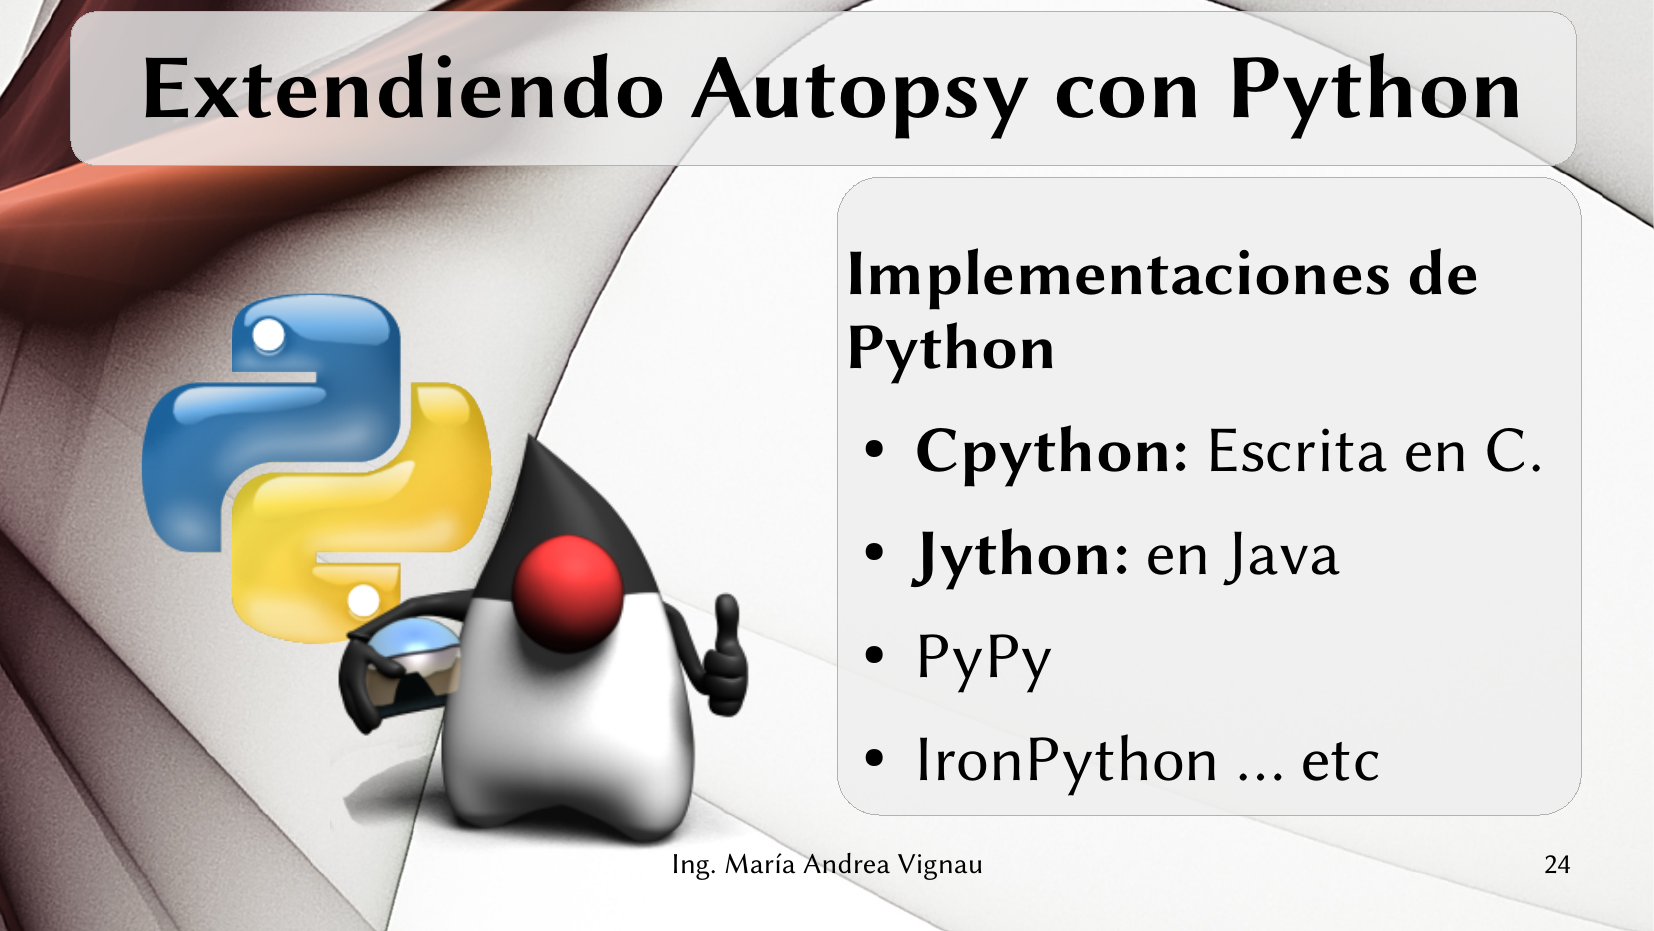

# Extendiendo Autopsy con Python
Implementaciones de Python
Cpython: Escrita en C.
Jython: en Java
PyPy
IronPython … etc
Ing. María Andrea Vignau
24